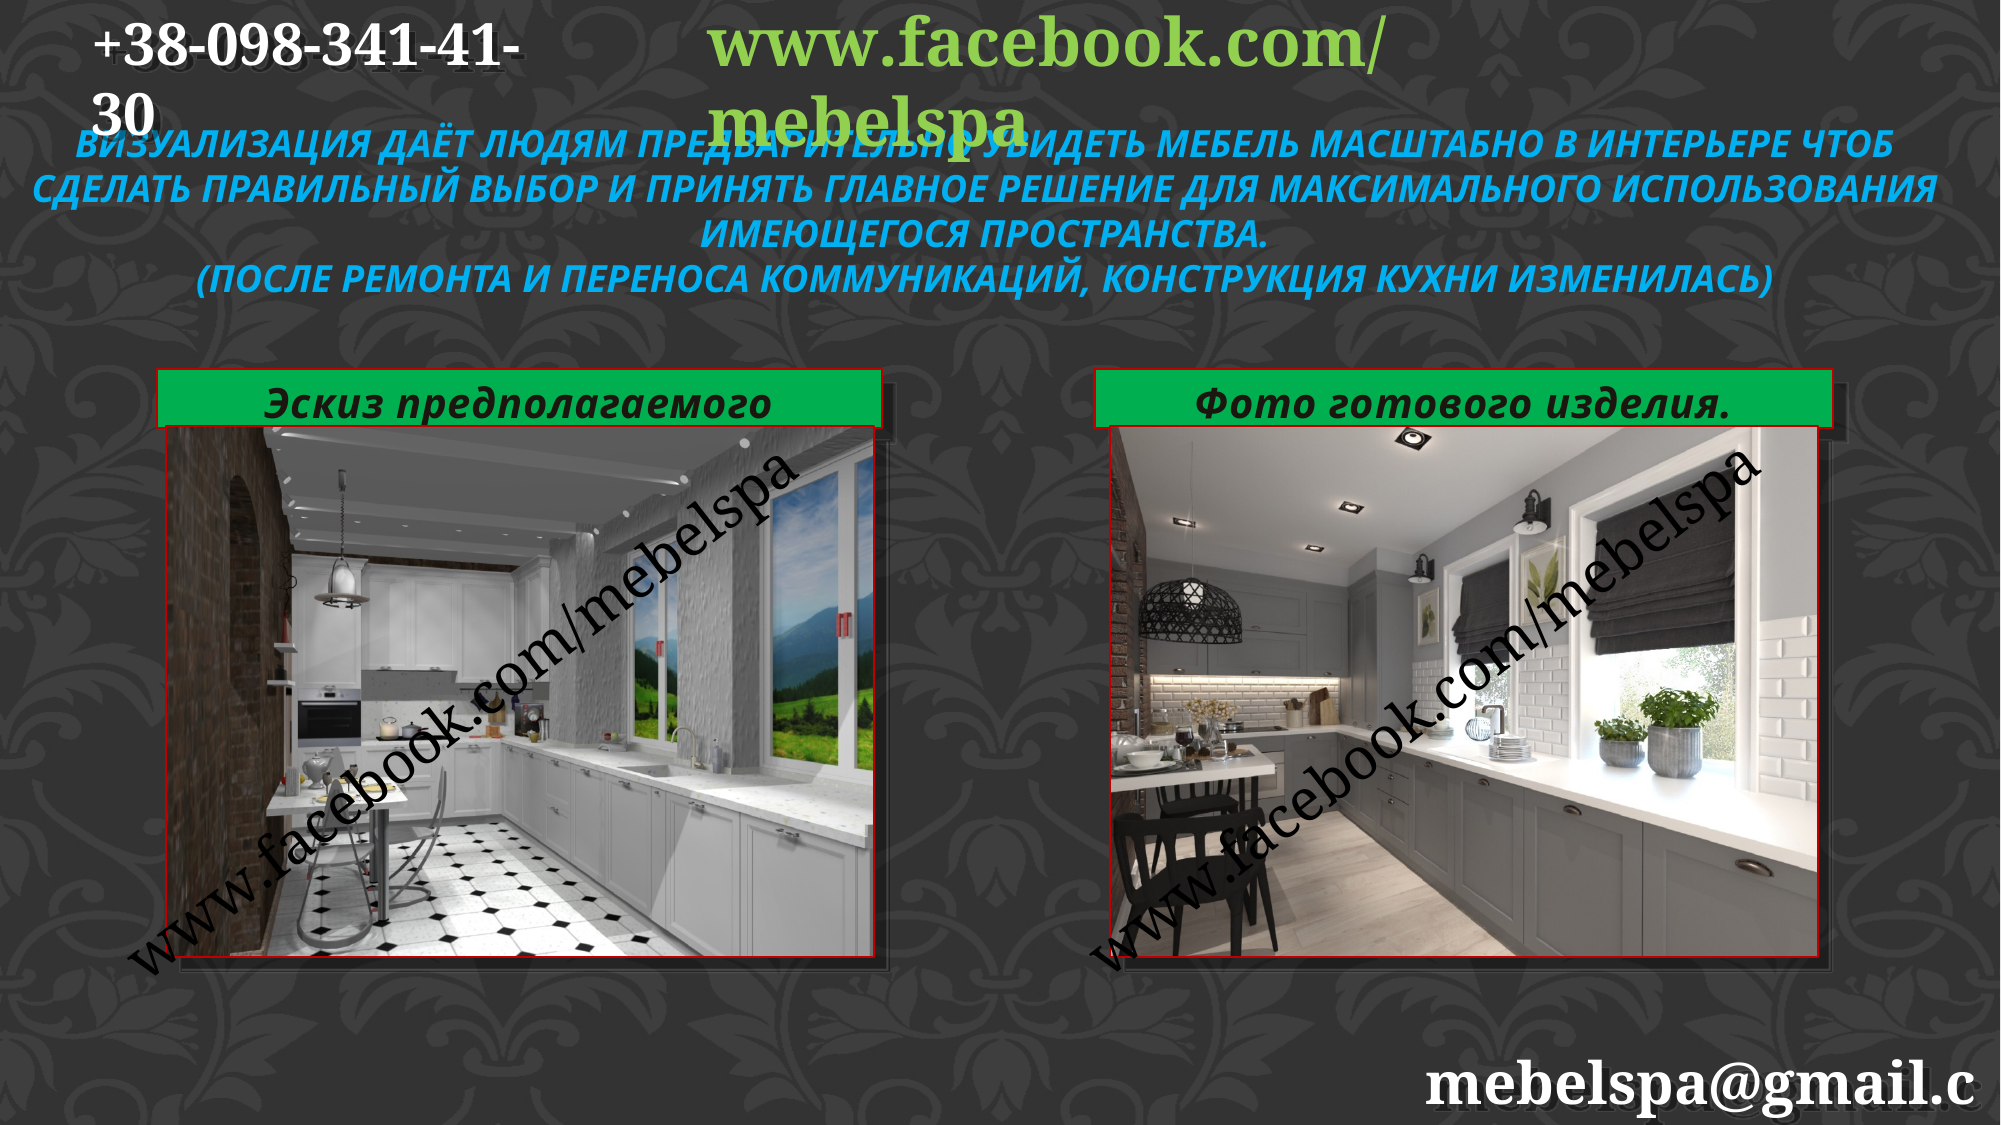

+38-098-341-41-30
www.facebook.com/mebelspa
Визуализация даёт людям предварительно увидеть МЕБЕЛЬ МАСШТАБНО В ИНТЕРЬЕРЕ чтоб сделать правильный выбор и принять главное решение для максимального использования имеющегося пространства.
(после ремонта и переноса КОМмУНИКАЦИЙ, Конструкция КУХНИ ИЗМЕНИЛась)
Эскиз предполагаемого изделия
Фото готового изделия.
www.facebook.com/mebelspa
www.facebook.com/mebelspa
mebelspa@gmail.com